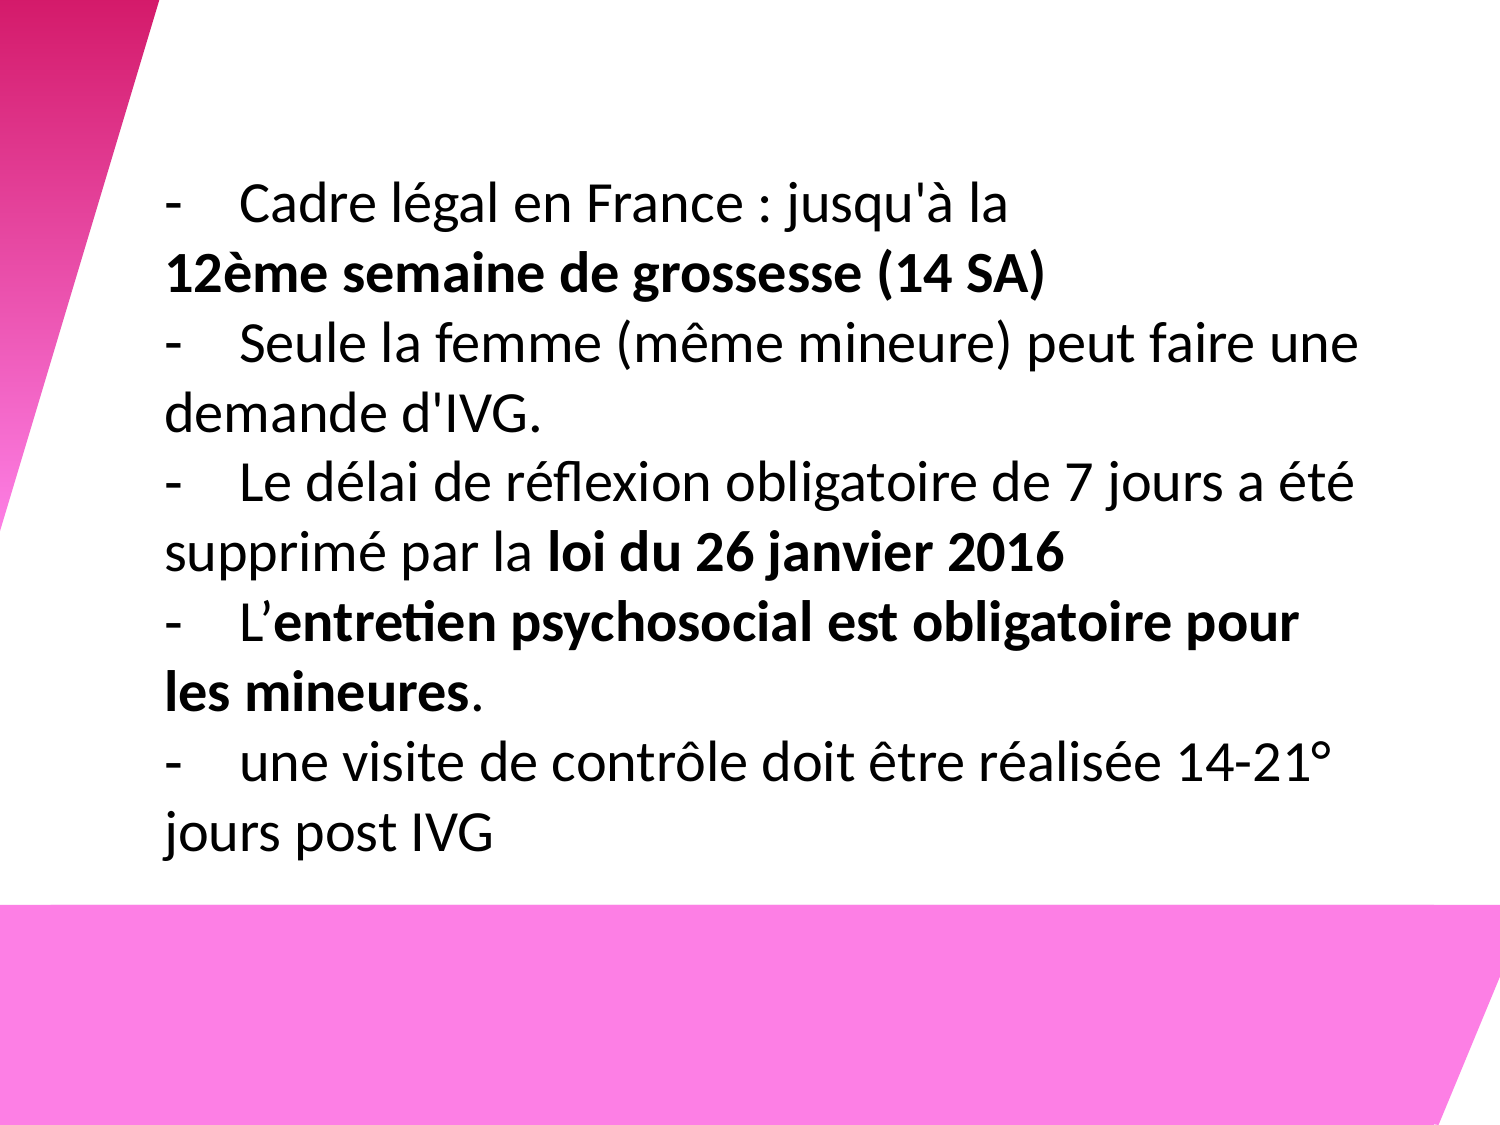

#
Cadre légal en France : jusqu'à la
12ème semaine de grossesse (14 SA)
Seule la femme (même mineure) peut faire une
demande d'IVG.
Le délai de réflexion obligatoire de 7 jours a été
supprimé par la loi du 26 janvier 2016
L’entretien psychosocial est obligatoire pour
les mineures.
une visite de contrôle doit être réalisée 14-21°
jours post IVG